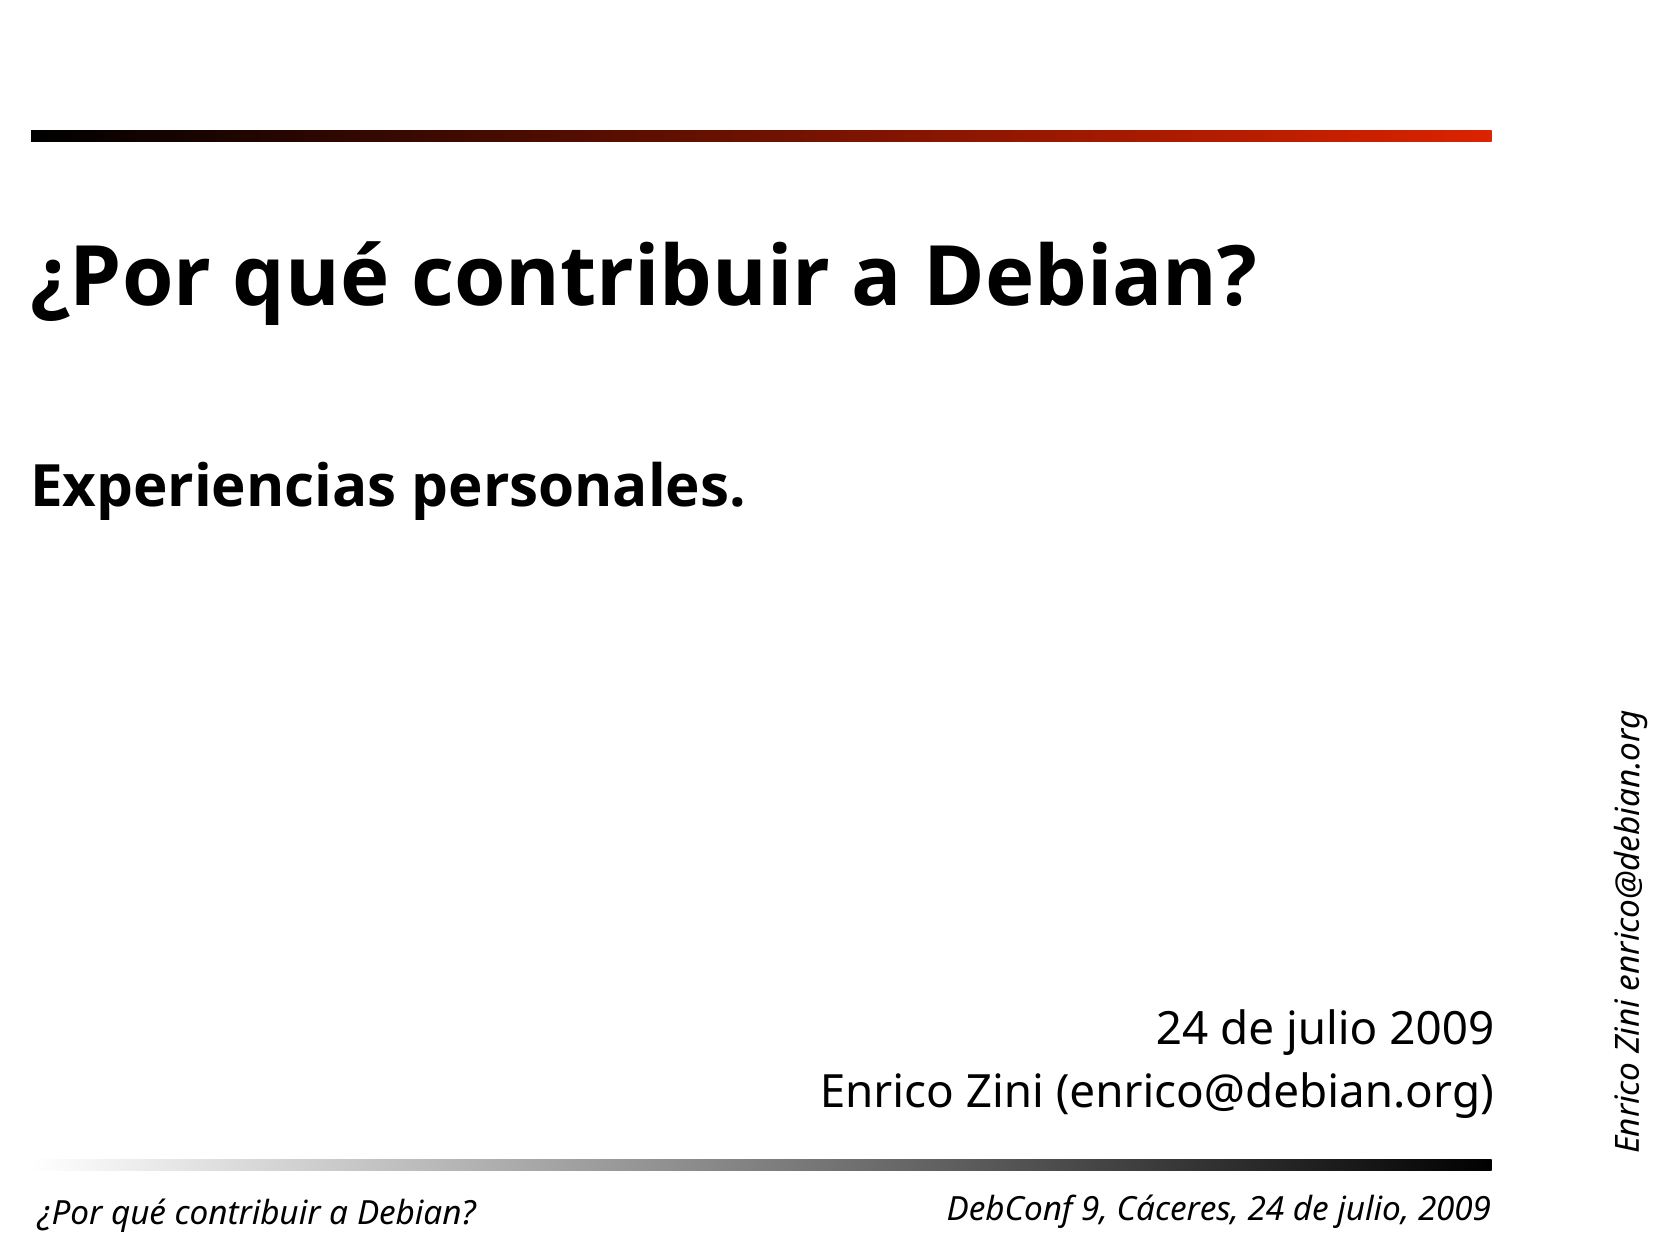

¿Por qué contribuir a Debian?
Experiencias personales.
24 de julio 2009
Enrico Zini (enrico@debian.org)